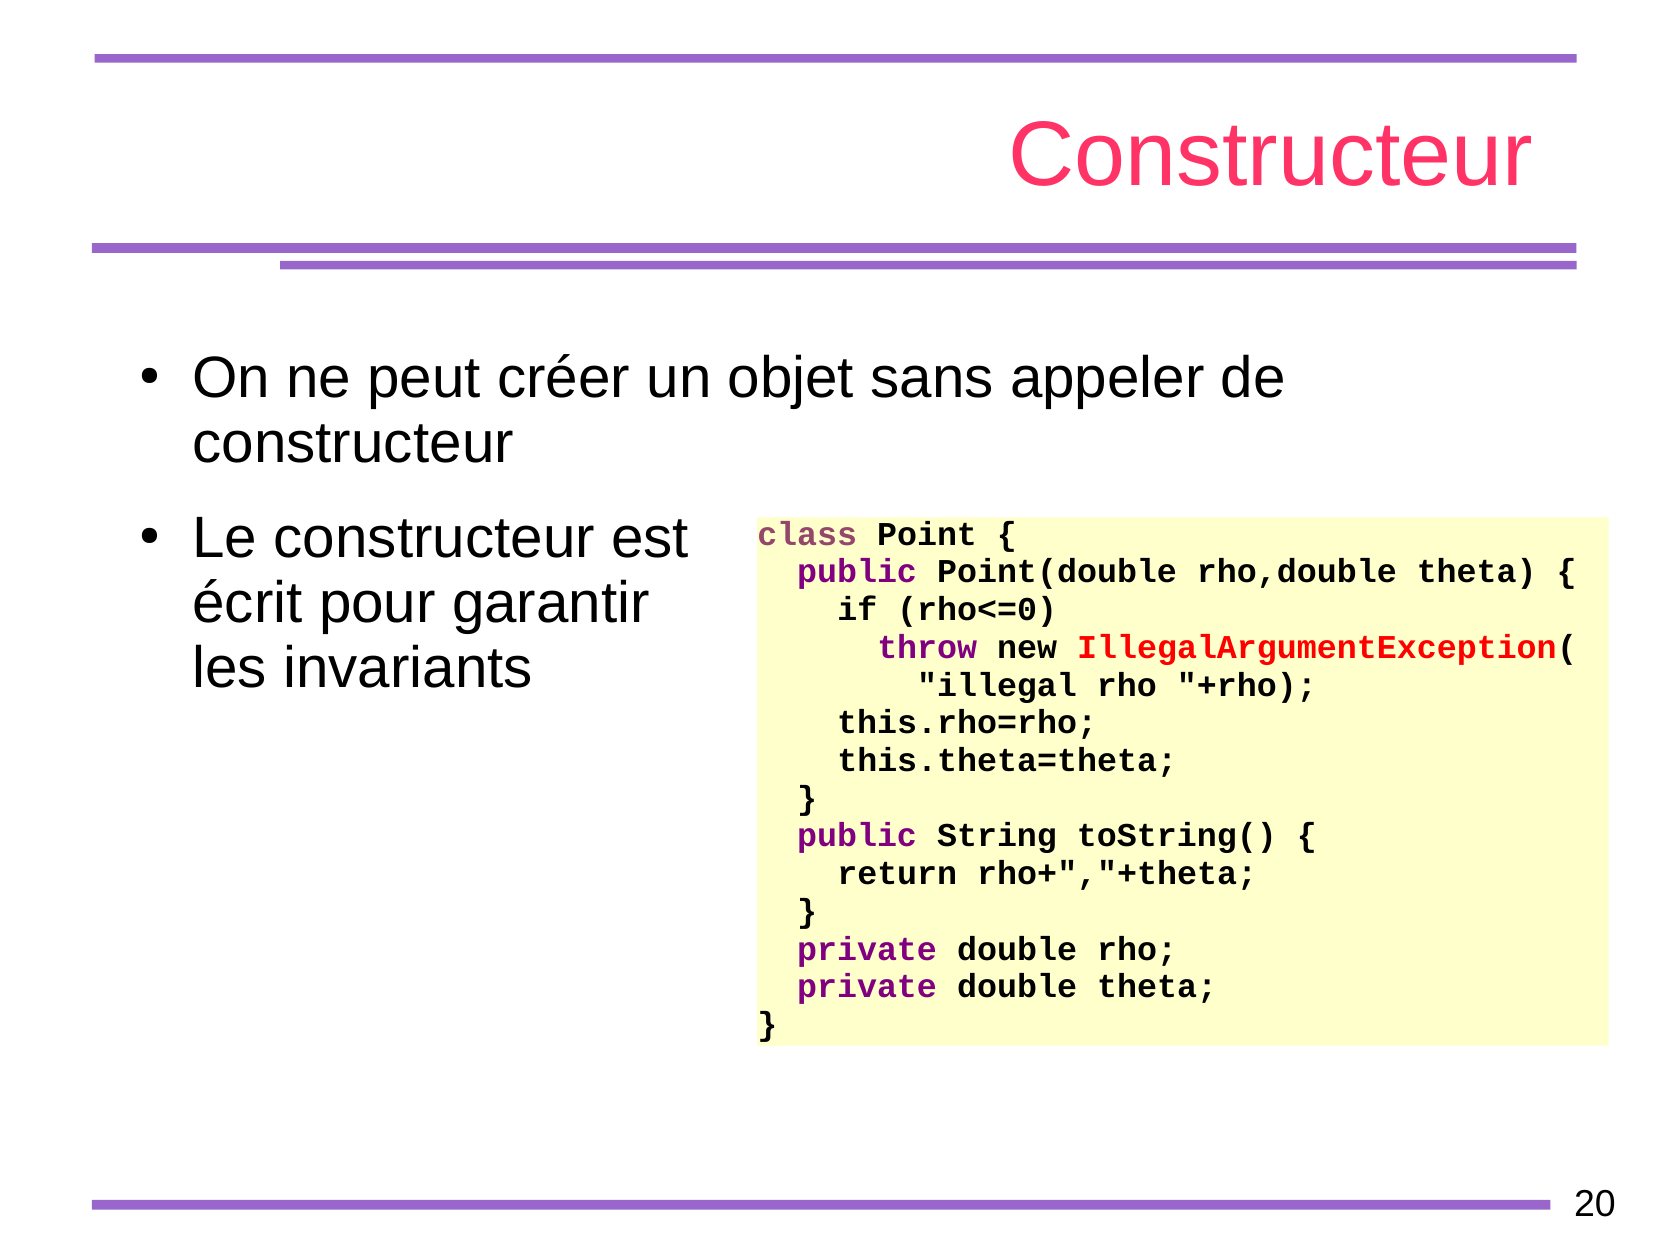

# Constructeur
On ne peut créer un objet sans appeler de constructeur
Le constructeur est
écrit pour garantir
les invariants
class Point {
 public Point(double rho,double theta) {
 if (rho<=0)
 throw new IllegalArgumentException(
 "illegal rho "+rho);
 this.rho=rho;
 this.theta=theta;
 }
 public String toString() {
 return rho+","+theta;
 }
 private double rho;
 private double theta;
}